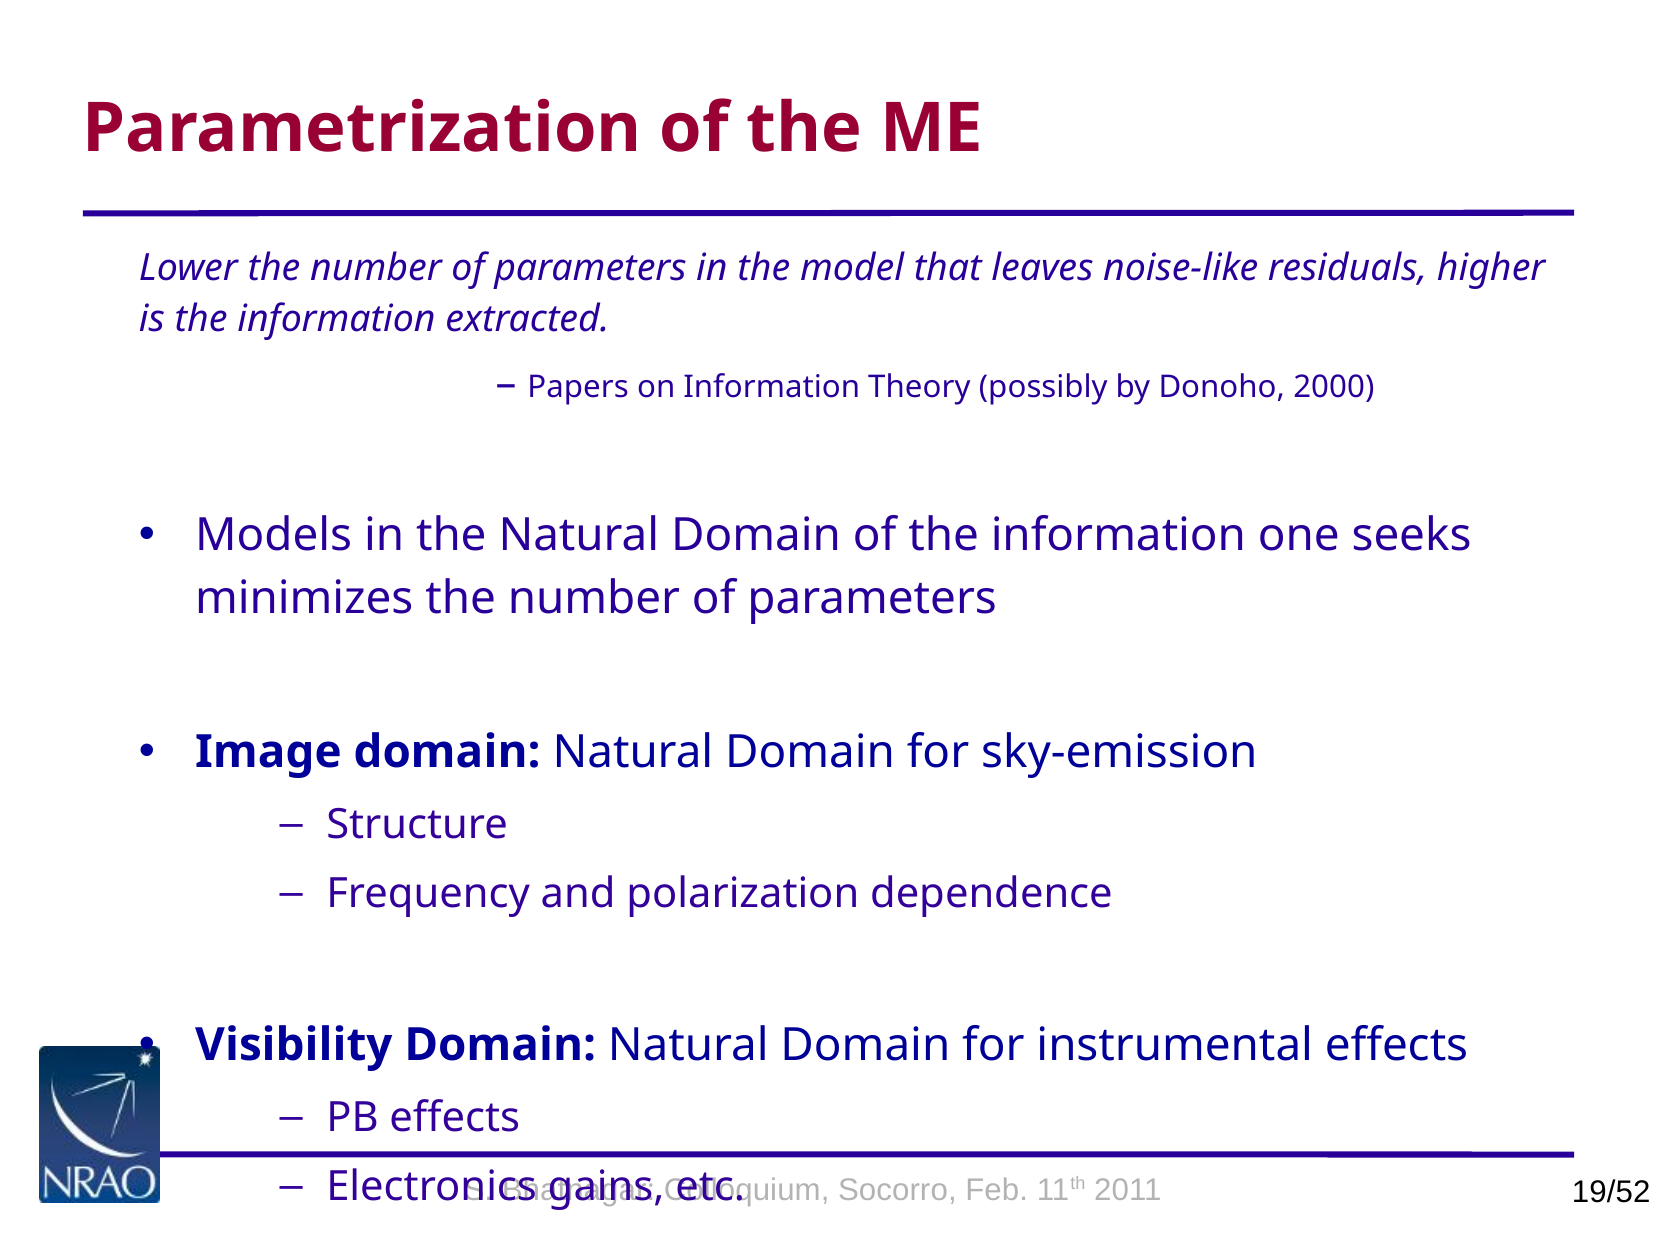

Parametrization of the ME
# Lower the number of parameters in the model that leaves noise-like residuals, higher is the information extracted.
 – Papers on Information Theory (possibly by Donoho, 2000)
Models in the Natural Domain of the information one seeks minimizes the number of parameters
Image domain: Natural Domain for sky-emission
Structure
Frequency and polarization dependence
Visibility Domain: Natural Domain for instrumental effects
PB effects
Electronics gains, etc.
Measurement Equation
 : The Baseline Vector; i and j represent the two antennas
 : Direction independent gains
 : Direction dependent gains
Parameters in this are the Jij s, Jsij s and I
Calibration: Keeping I fixed, estimate Jij-1 , Jsij and use them to remove instrumental/atmospheric effects
Imaging: Keeping Jij-1 , Jsij fixed, estimate the image that best fits the data